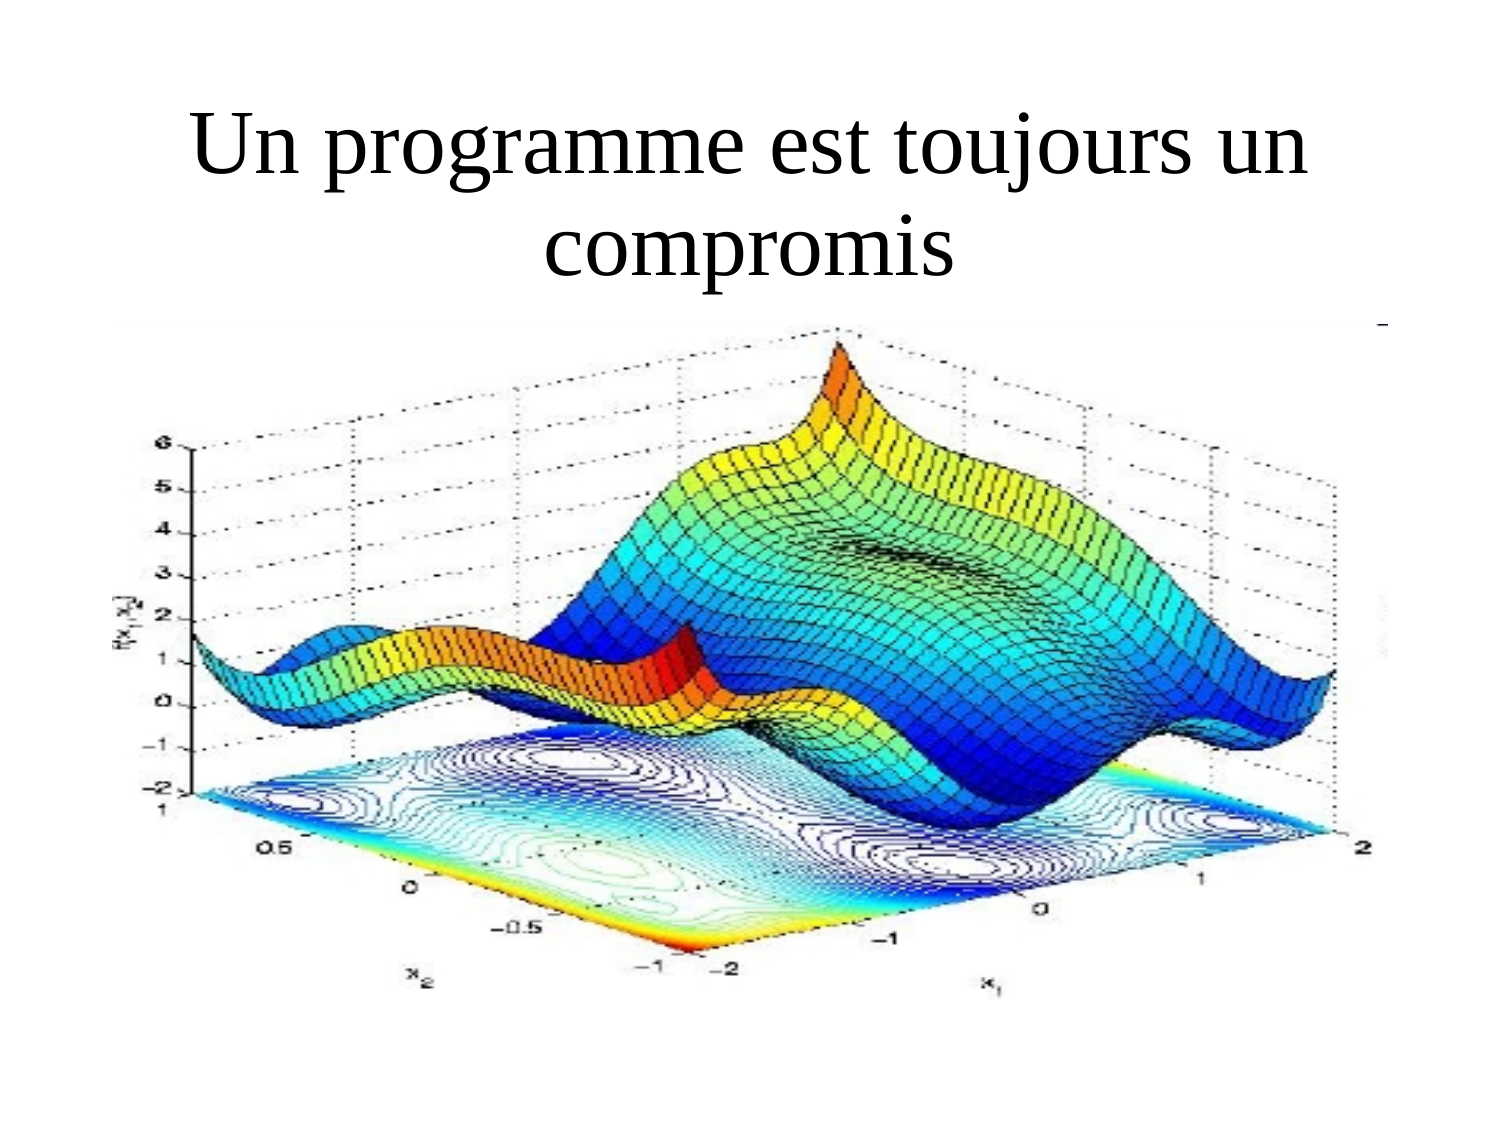

# Un programme est toujours un compromis